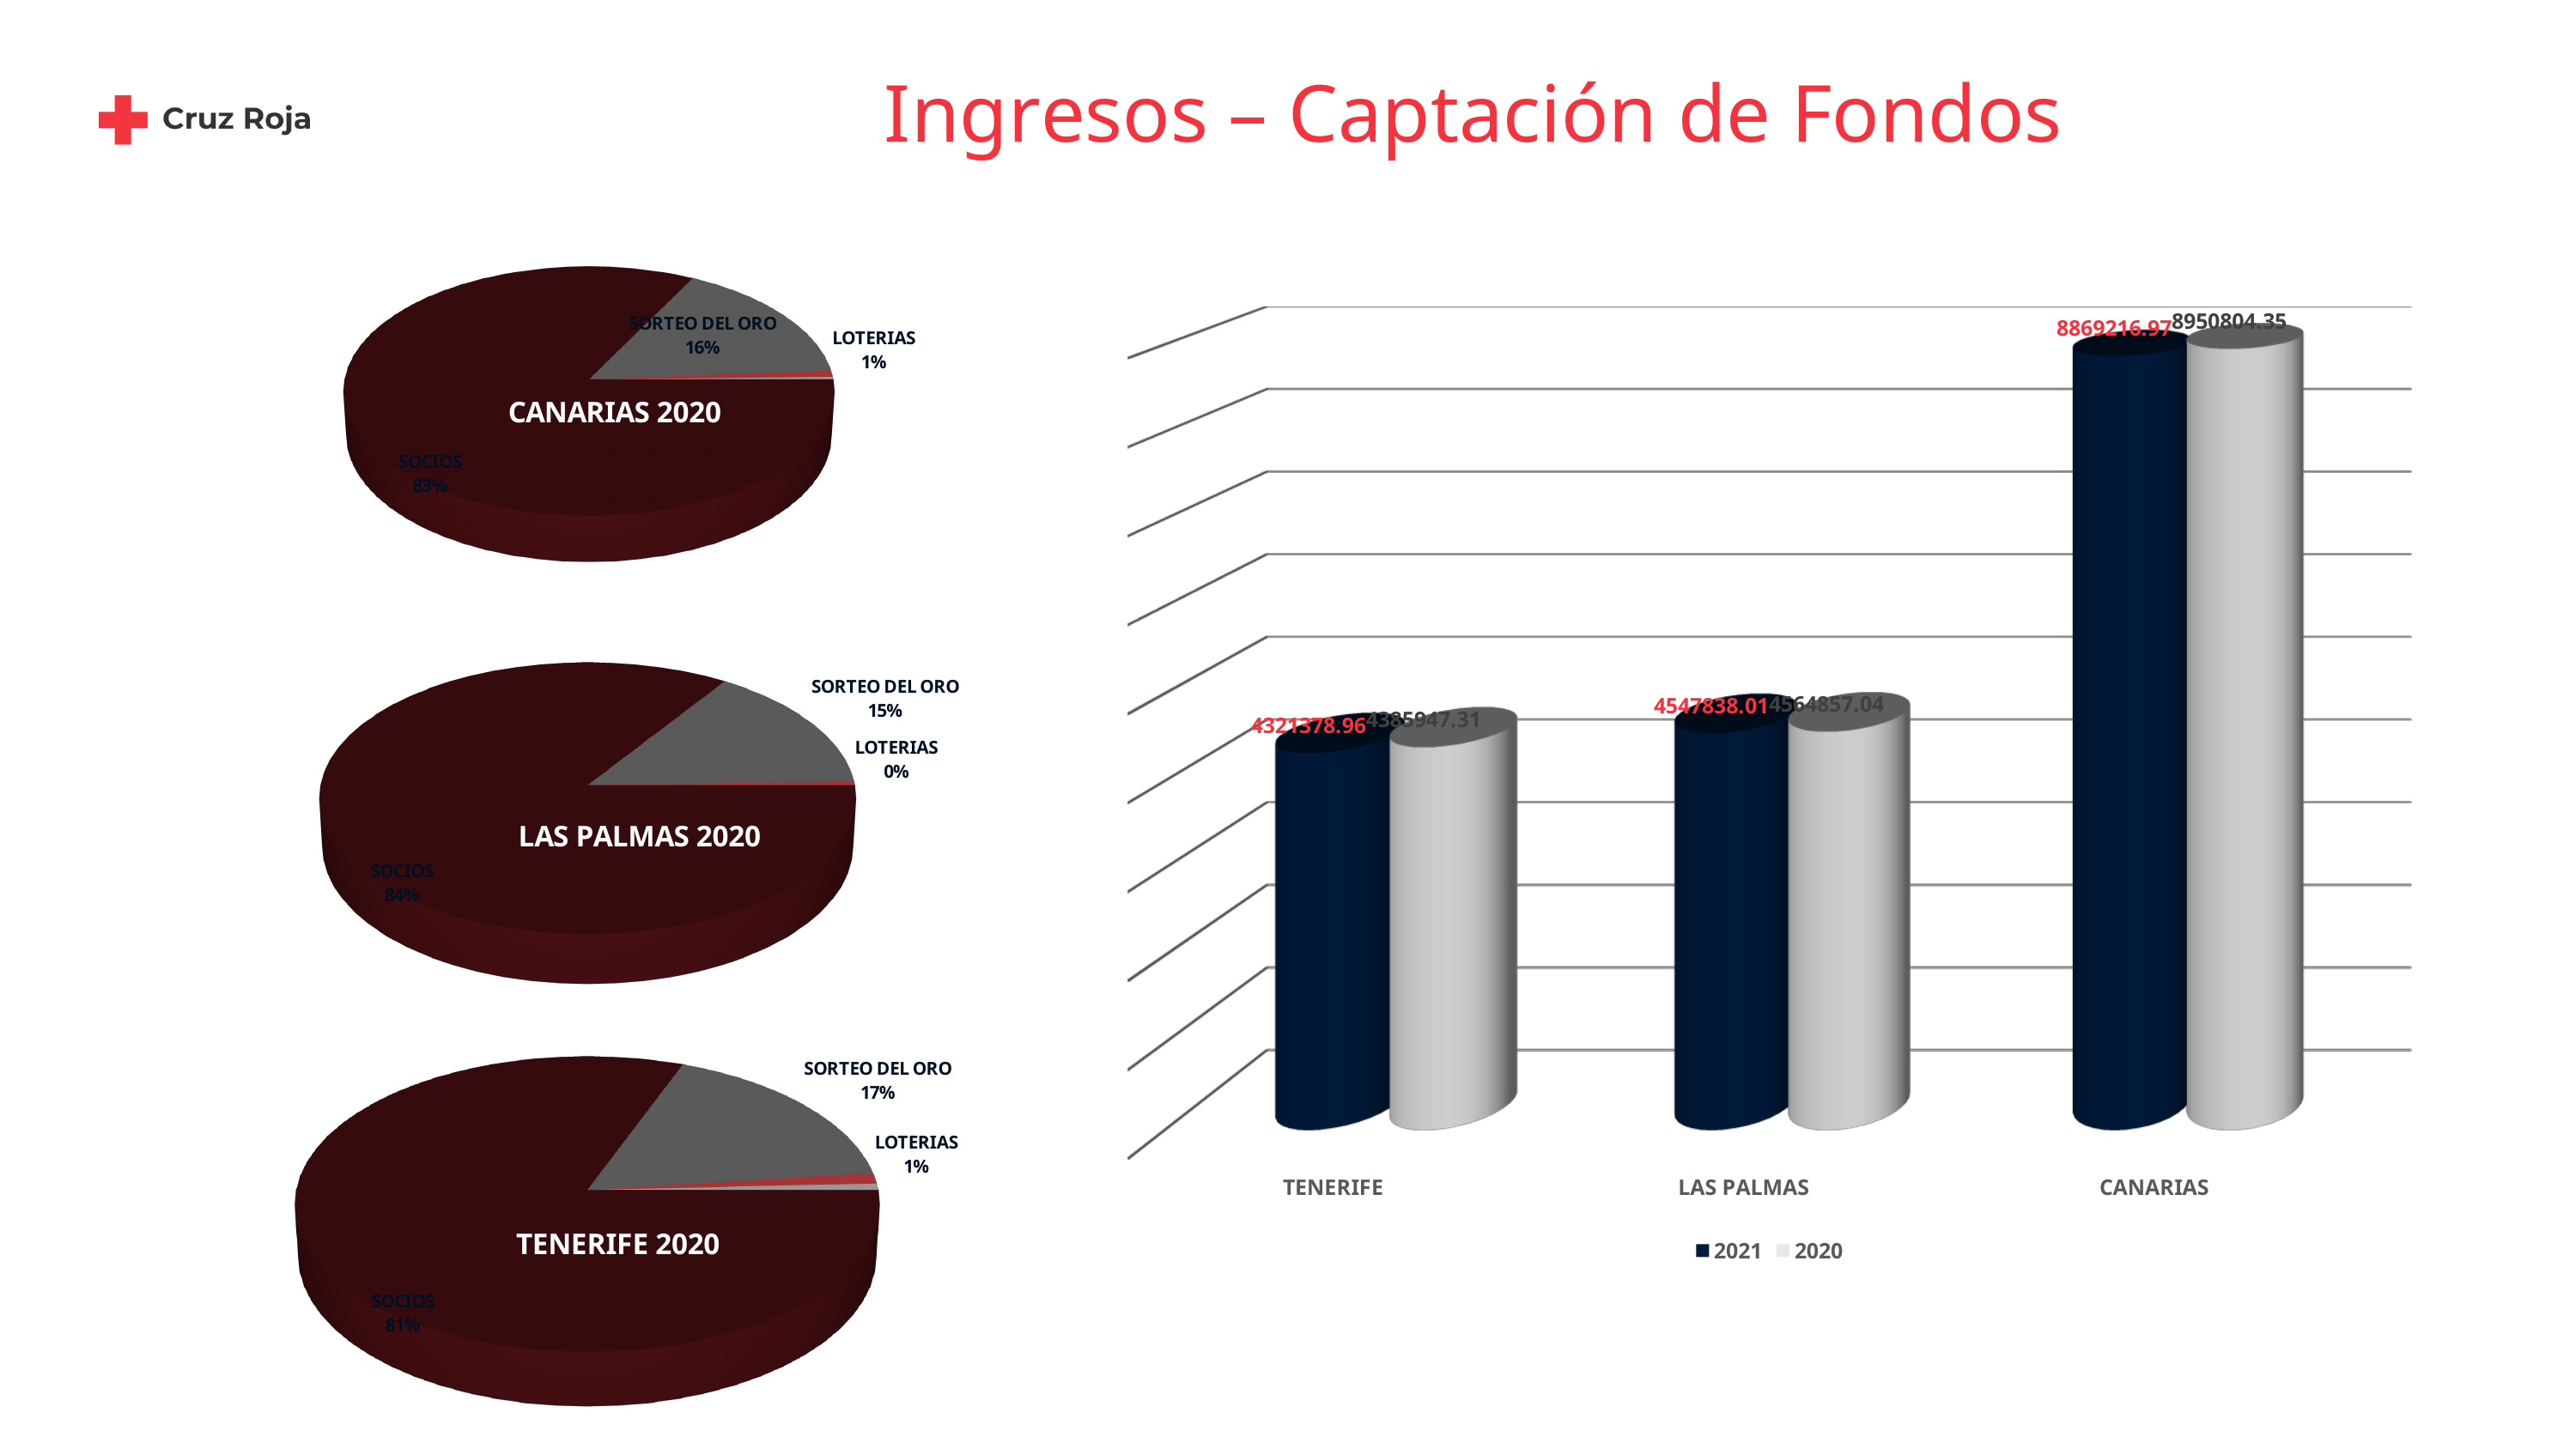

Ingresos – Captación de Fondos
[unsupported chart]
[unsupported chart]
[unsupported chart]
[unsupported chart]